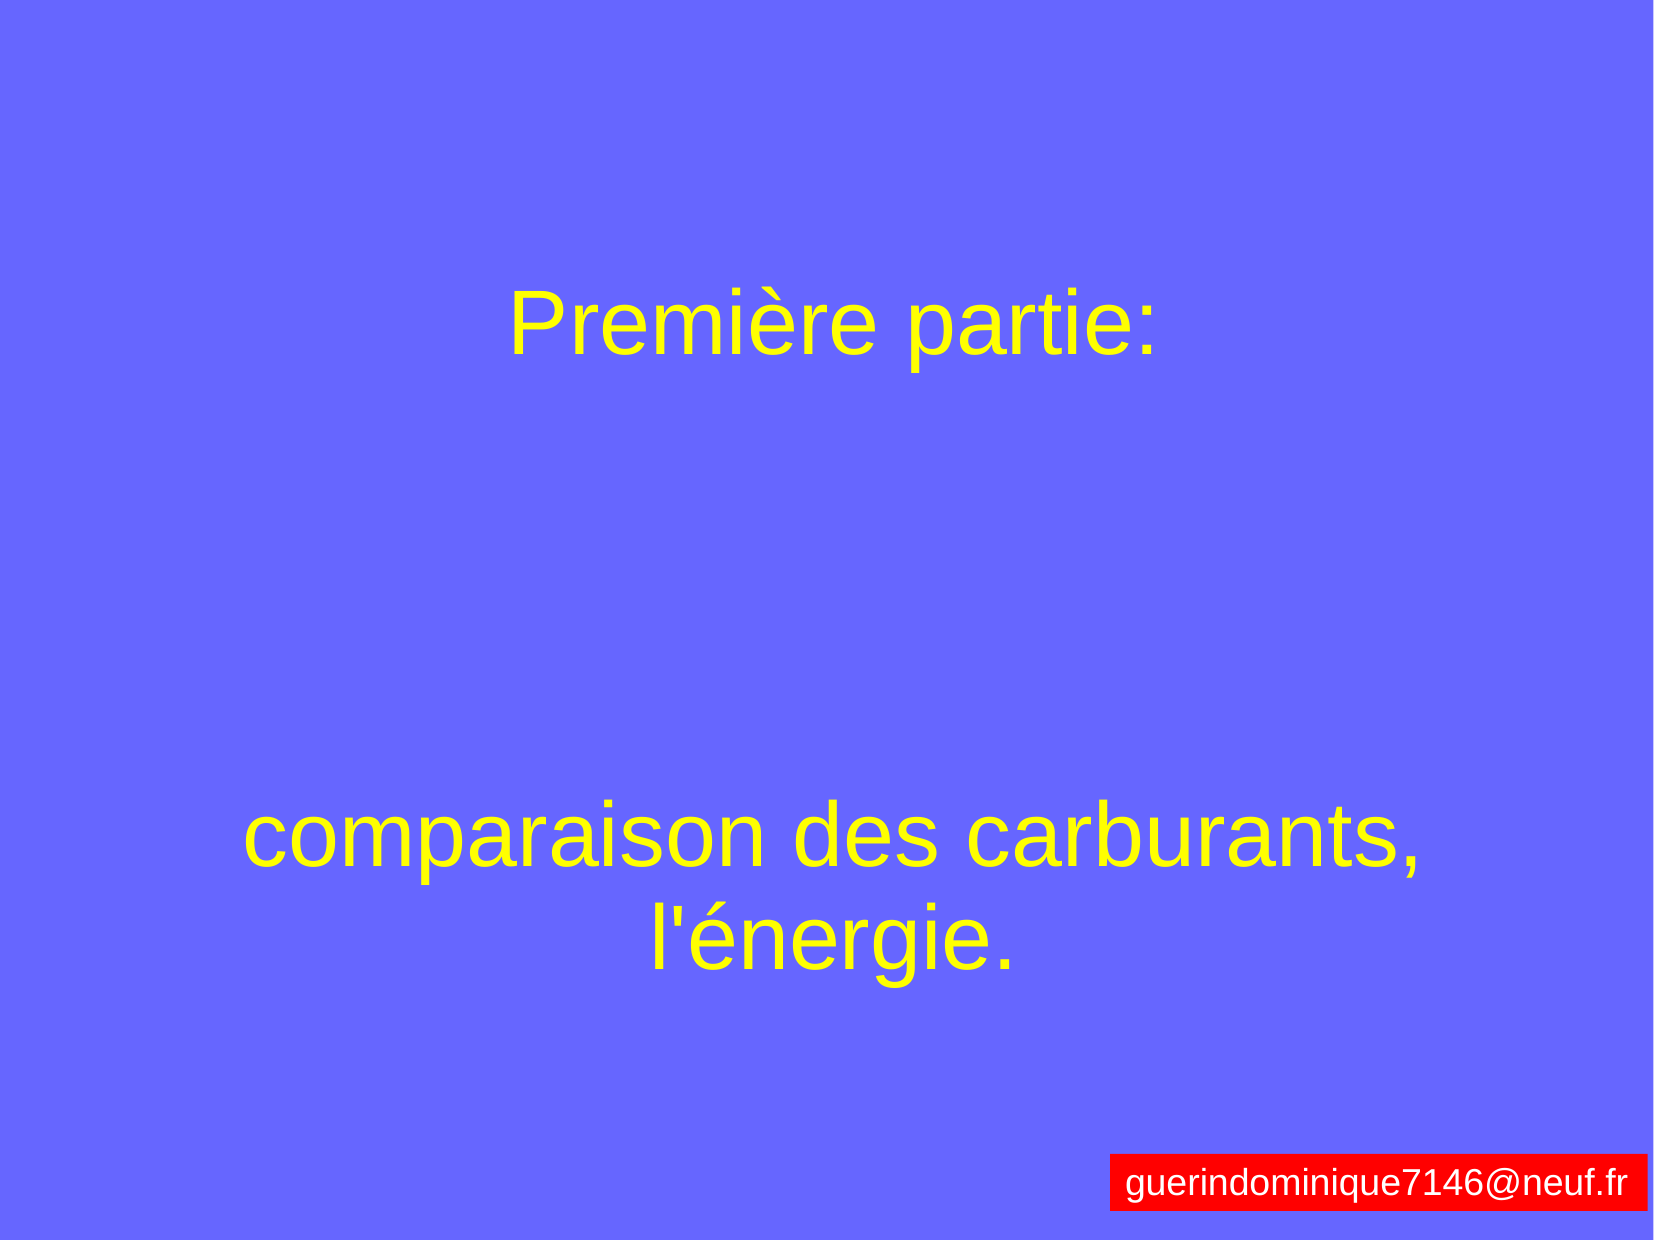

Première partie:
comparaison des carburants,
l'énergie.
guerindominique7146@neuf.fr